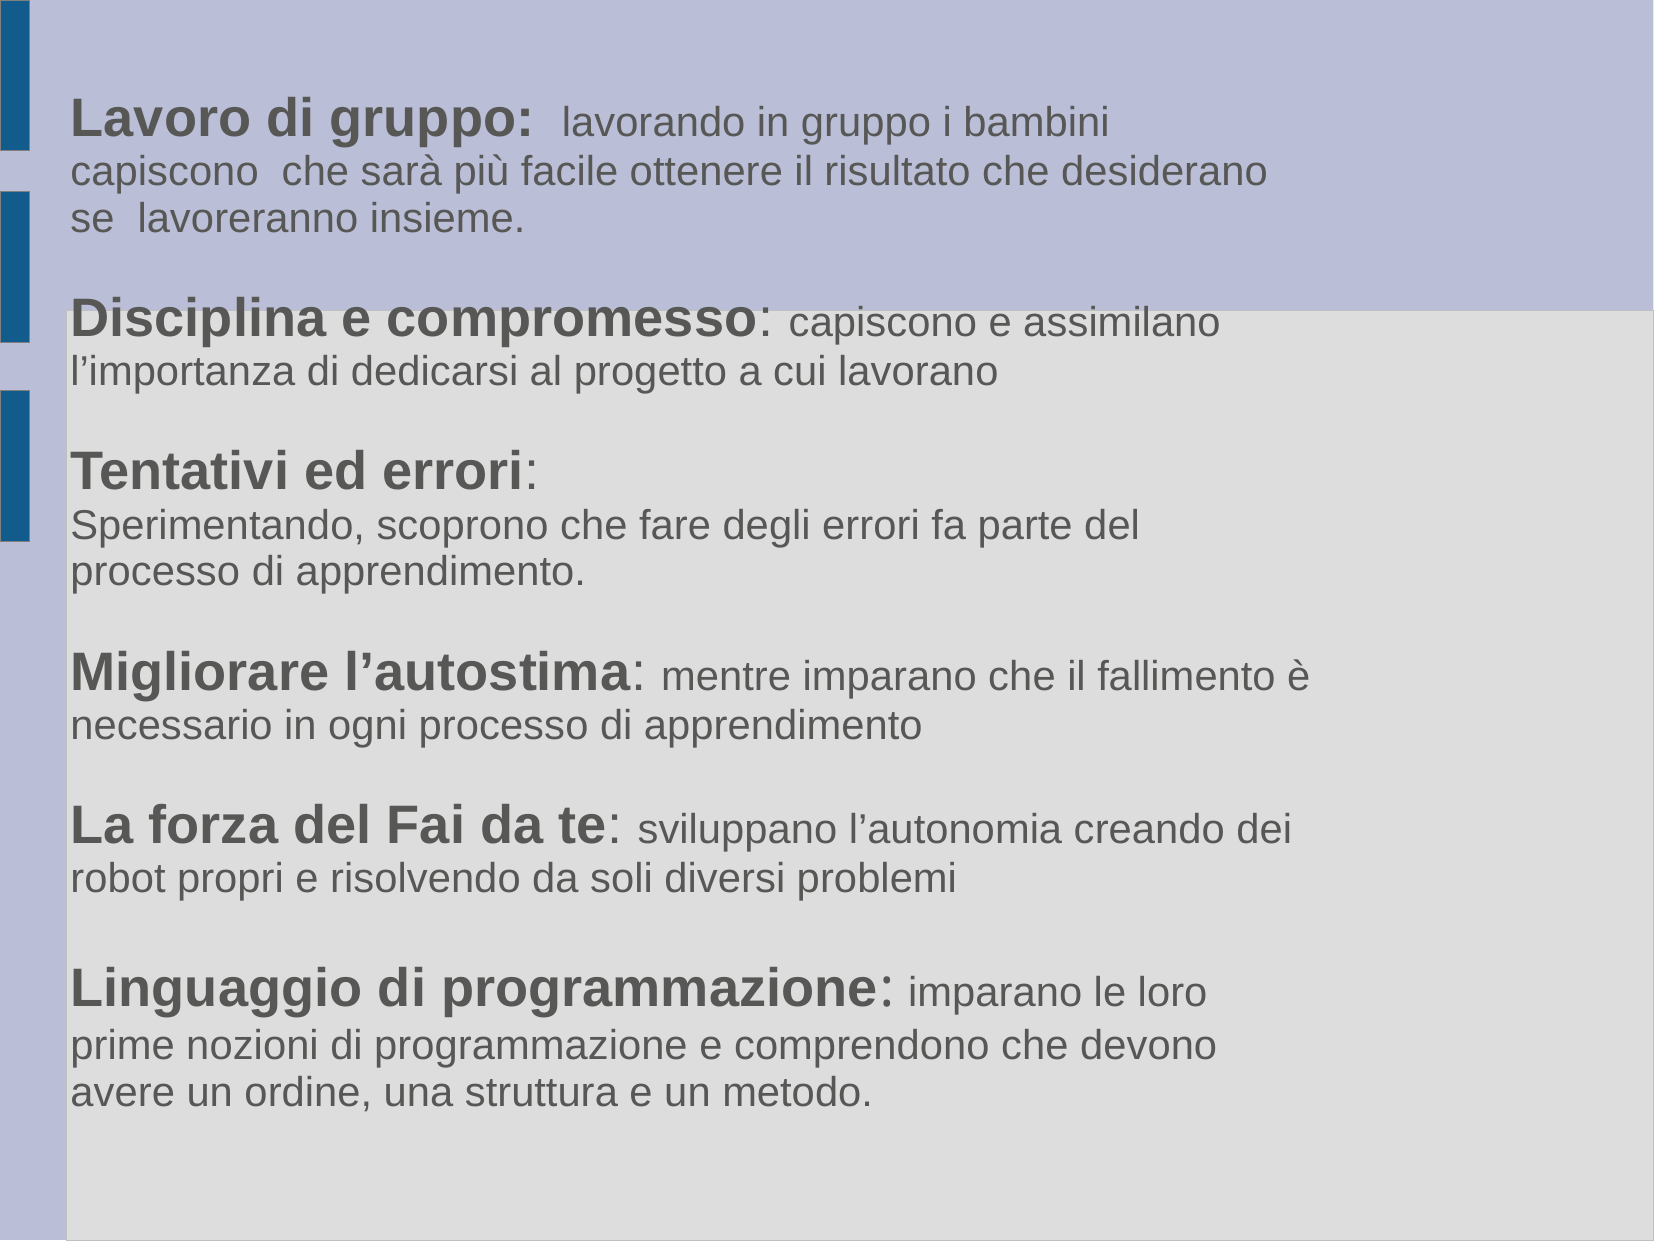

Lavoro di gruppo:  lavorando in gruppo i bambini capiscono che sarà più facile ottenere il risultato che desiderano se lavoreranno insieme.
Disciplina e compromesso: capiscono e assimilano
l’importanza di dedicarsi al progetto a cui lavorano
Tentativi ed errori:
Sperimentando, scoprono che fare degli errori fa parte del
processo di apprendimento.
Migliorare l’autostima: mentre imparano che il fallimento è necessario in ogni processo di apprendimento
La forza del Fai da te: sviluppano l’autonomia creando dei
robot propri e risolvendo da soli diversi problemi
Linguaggio di programmazione: imparano le loro prime nozioni di programmazione e comprendono che devono avere un ordine, una struttura e un metodo.